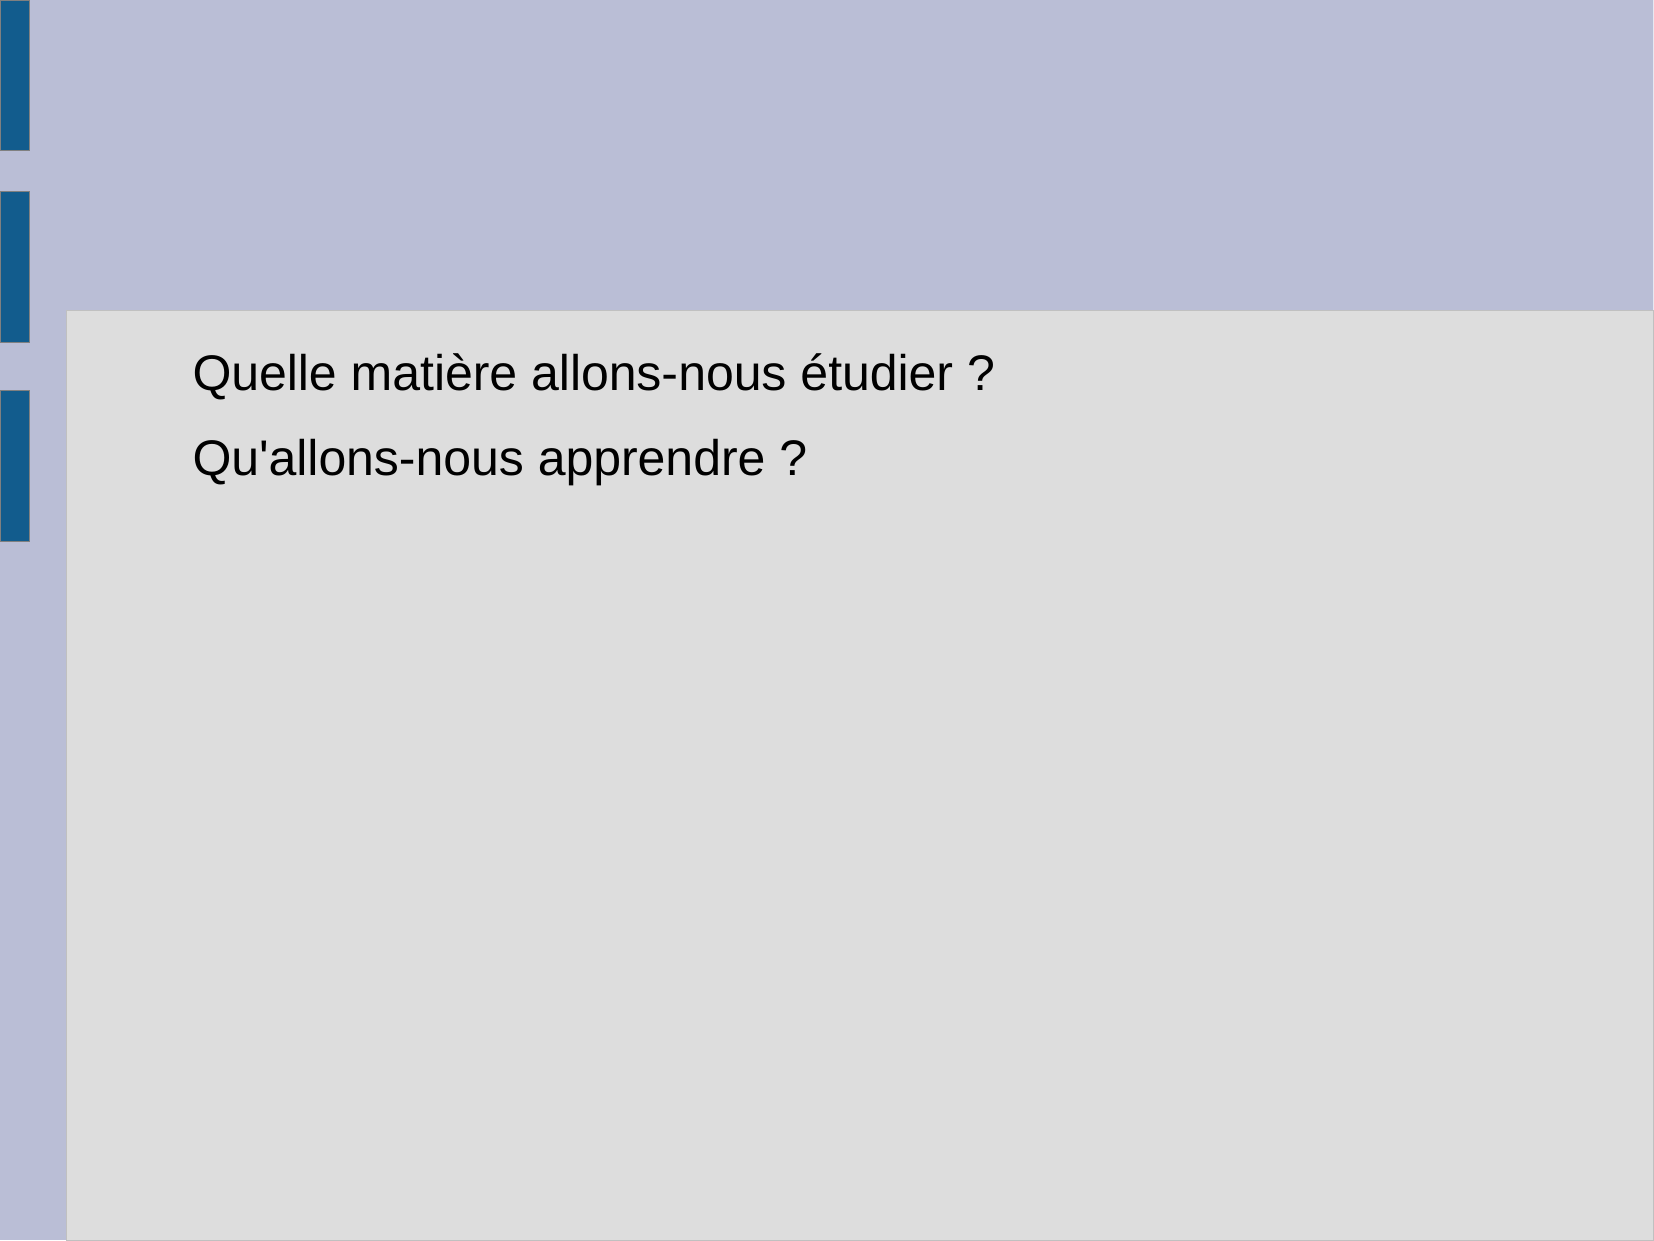

# Quelle matière allons-nous étudier ?
Qu'allons-nous apprendre ?